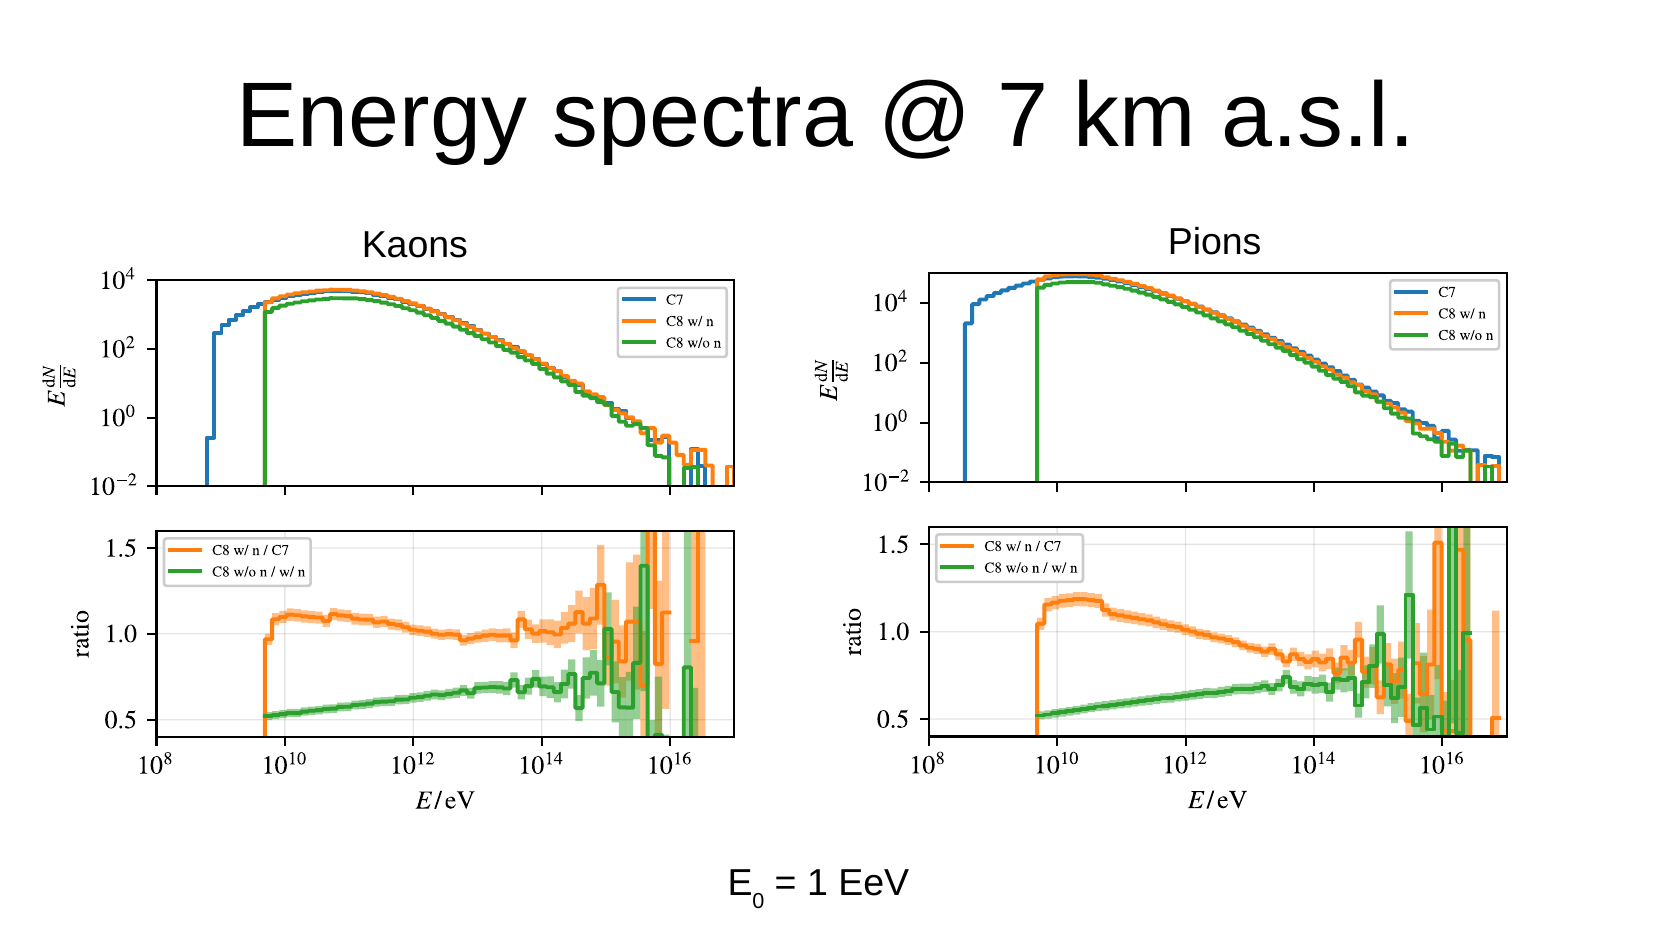

# Energy spectra @ 7 km a.s.l.
Pions
Kaons
E0 = 1 EeV